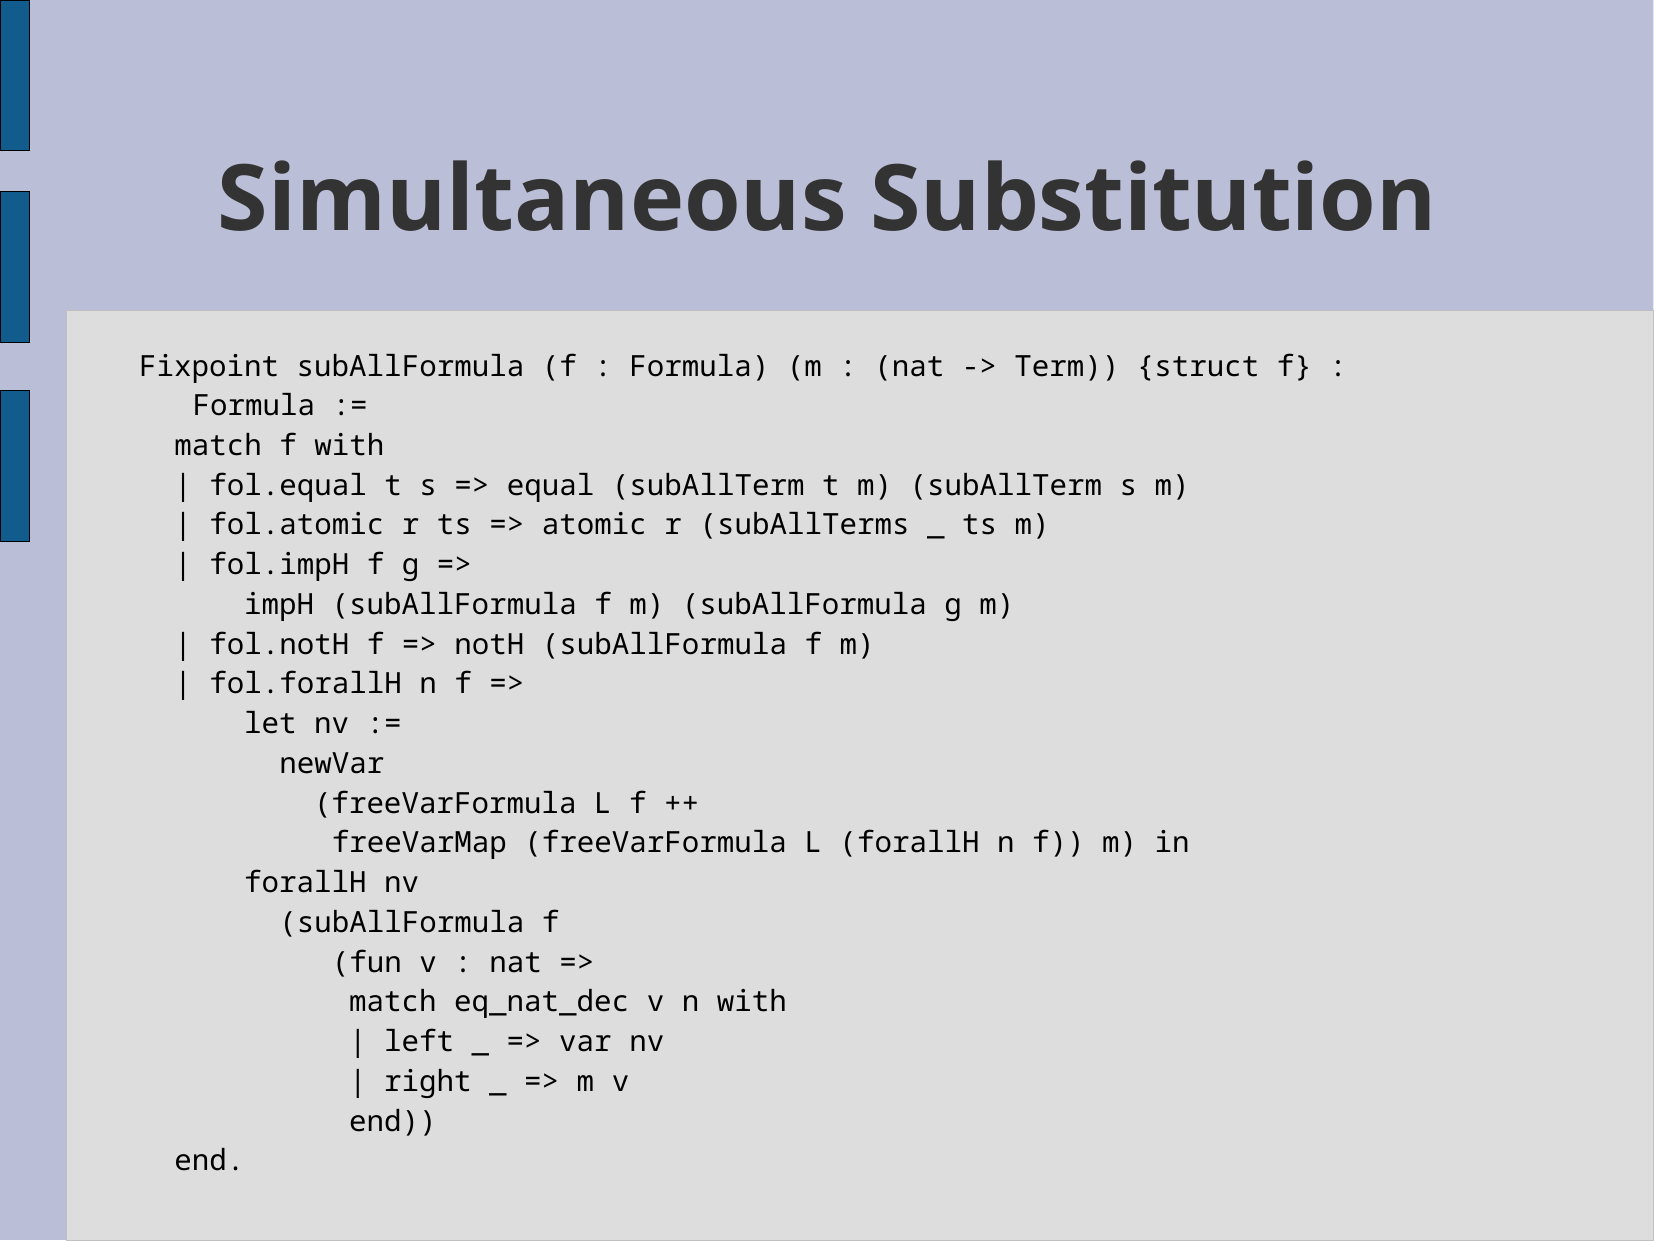

# Simultaneous Substitution
Fixpoint subAllFormula (f : Formula) (m : (nat -> Term)) {struct f} : Formula :=
 match f with
 | fol.equal t s => equal (subAllTerm t m) (subAllTerm s m)
 | fol.atomic r ts => atomic r (subAllTerms _ ts m)
 | fol.impH f g =>
 impH (subAllFormula f m) (subAllFormula g m)
 | fol.notH f => notH (subAllFormula f m)
 | fol.forallH n f =>
 let nv :=
 newVar
 (freeVarFormula L f ++
 freeVarMap (freeVarFormula L (forallH n f)) m) in
 forallH nv
 (subAllFormula f
 (fun v : nat =>
 match eq_nat_dec v n with
 | left _ => var nv
 | right _ => m v
 end))
 end.